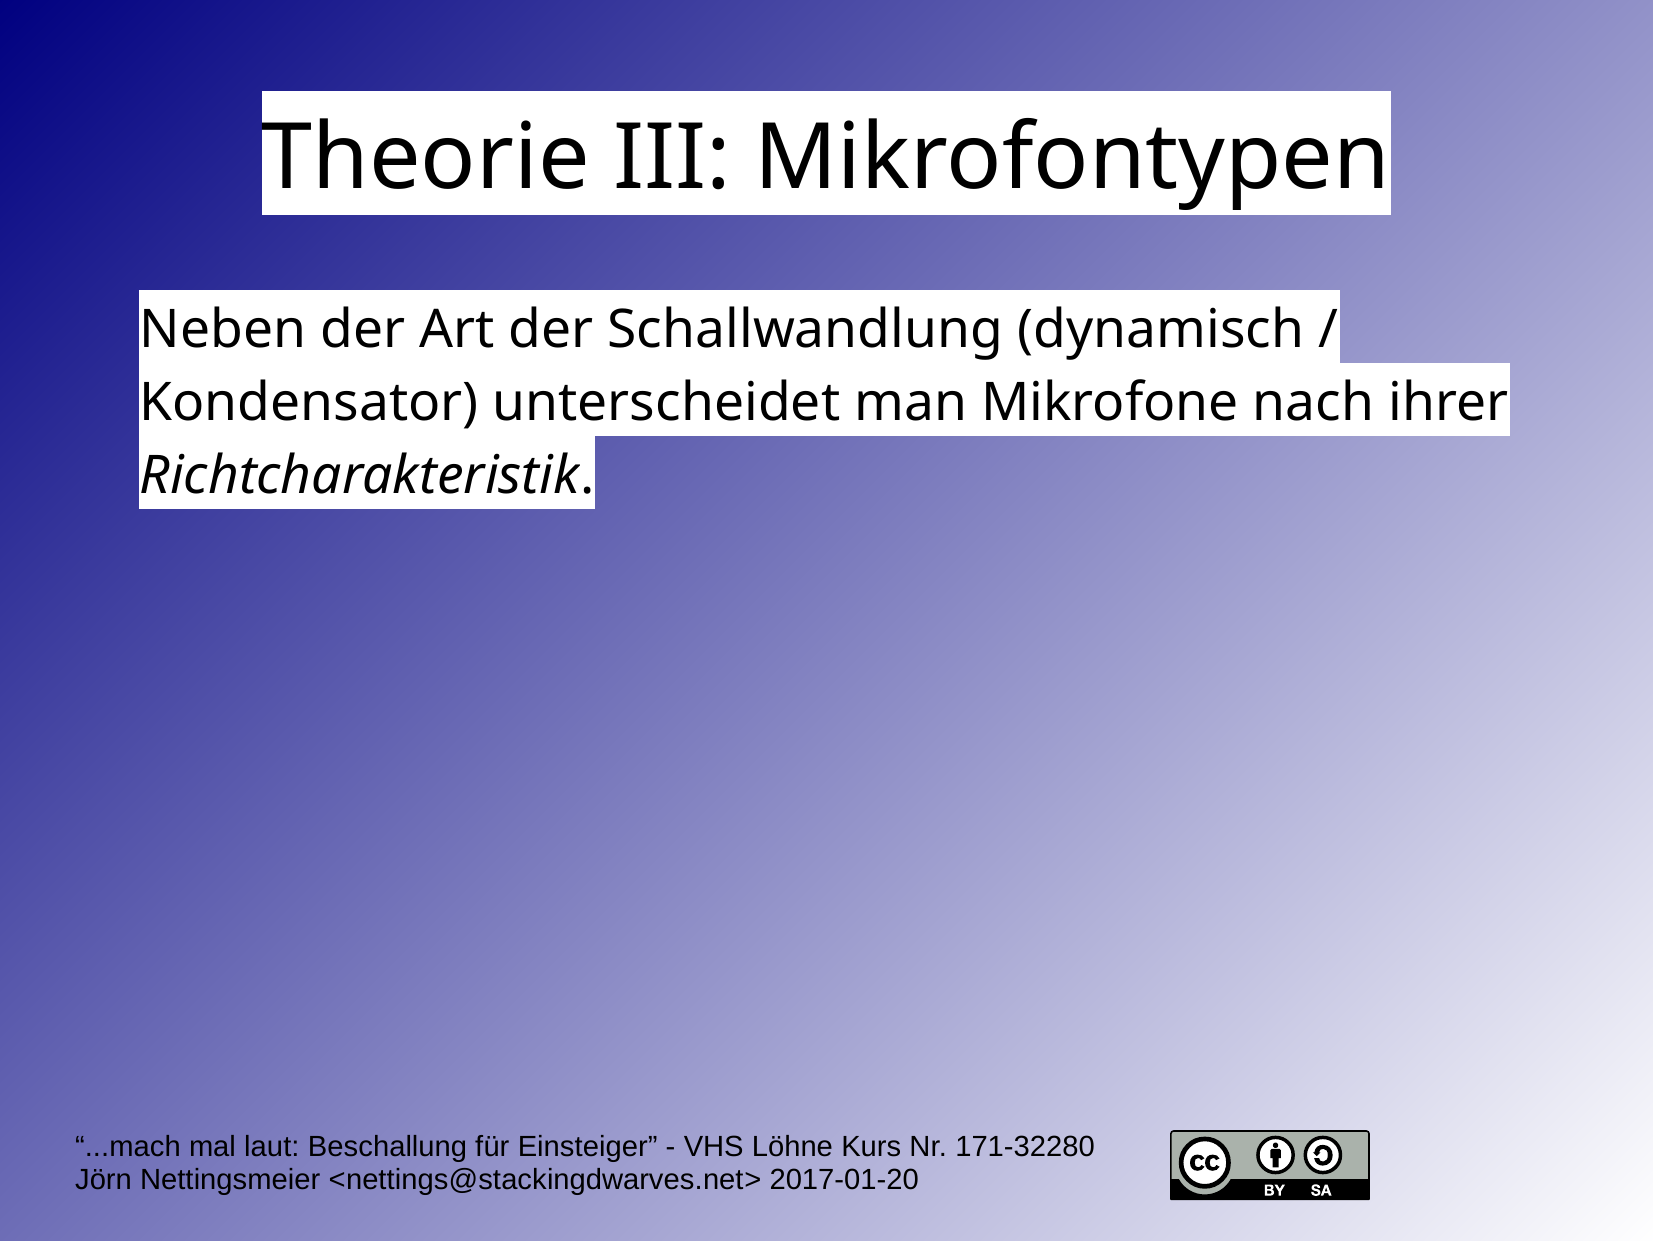

Theorie III: Mikrofontypen
# Neben der Art der Schallwandlung (dynamisch / Kondensator) unterscheidet man Mikrofone nach ihrer Richtcharakteristik.